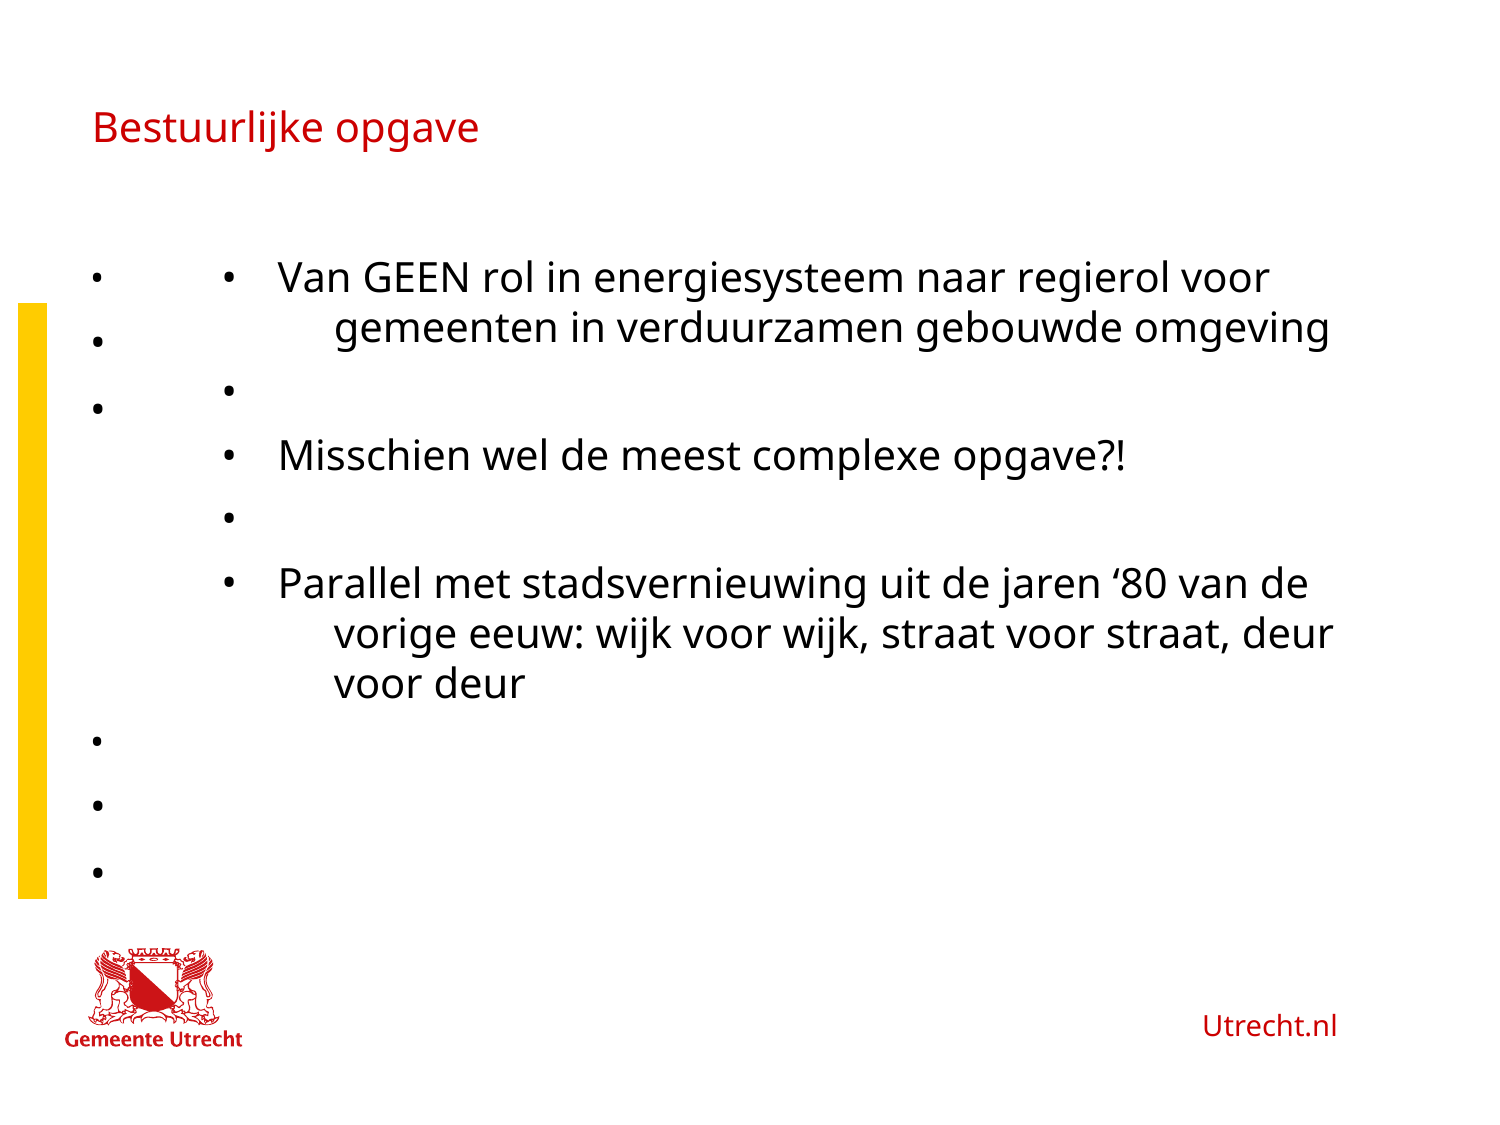

Bestuurlijke opgave
#
Van GEEN rol in energiesysteem naar regierol voor gemeenten in verduurzamen gebouwde omgeving
Misschien wel de meest complexe opgave?!
Parallel met stadsvernieuwing uit de jaren ‘80 van de vorige eeuw: wijk voor wijk, straat voor straat, deur voor deur